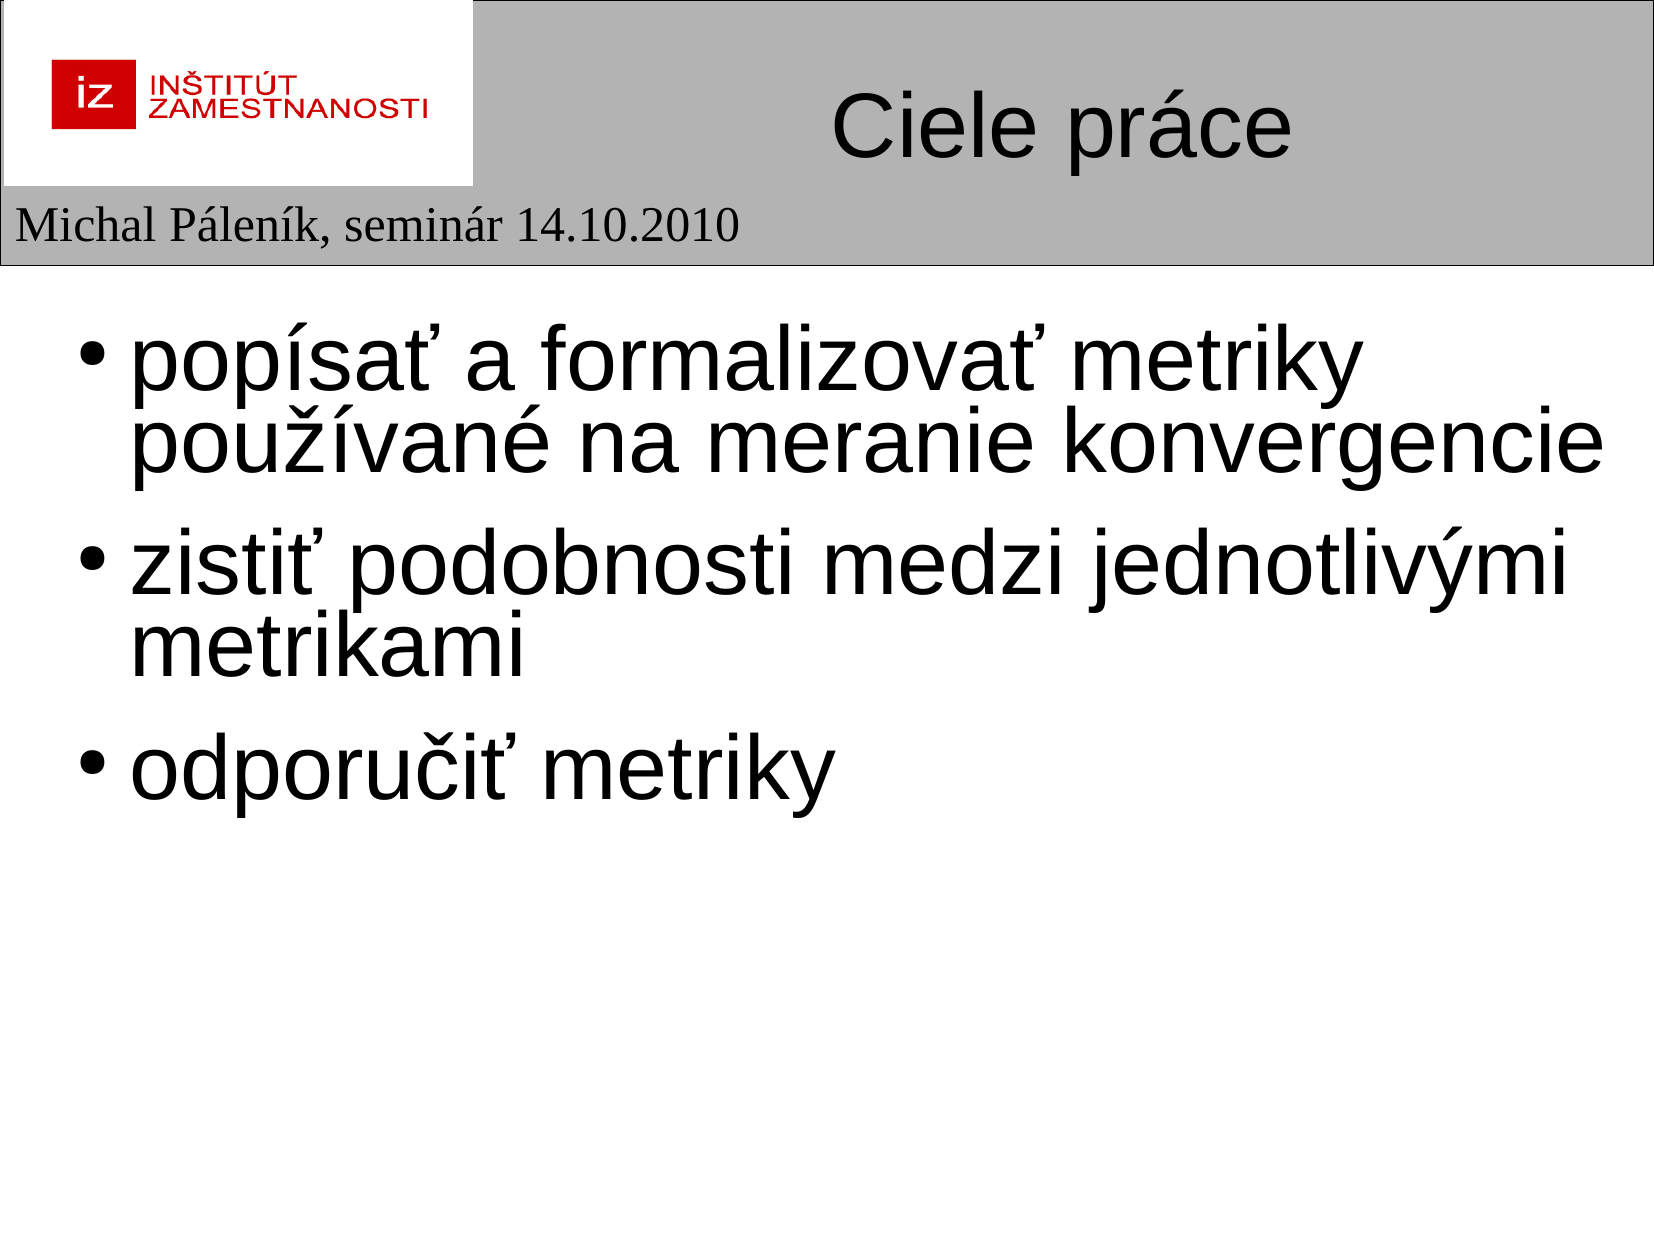

# Ciele práce
popísať a formalizovať metriky používané na meranie konvergencie
zistiť podobnosti medzi jednotlivými metrikami
odporučiť metriky